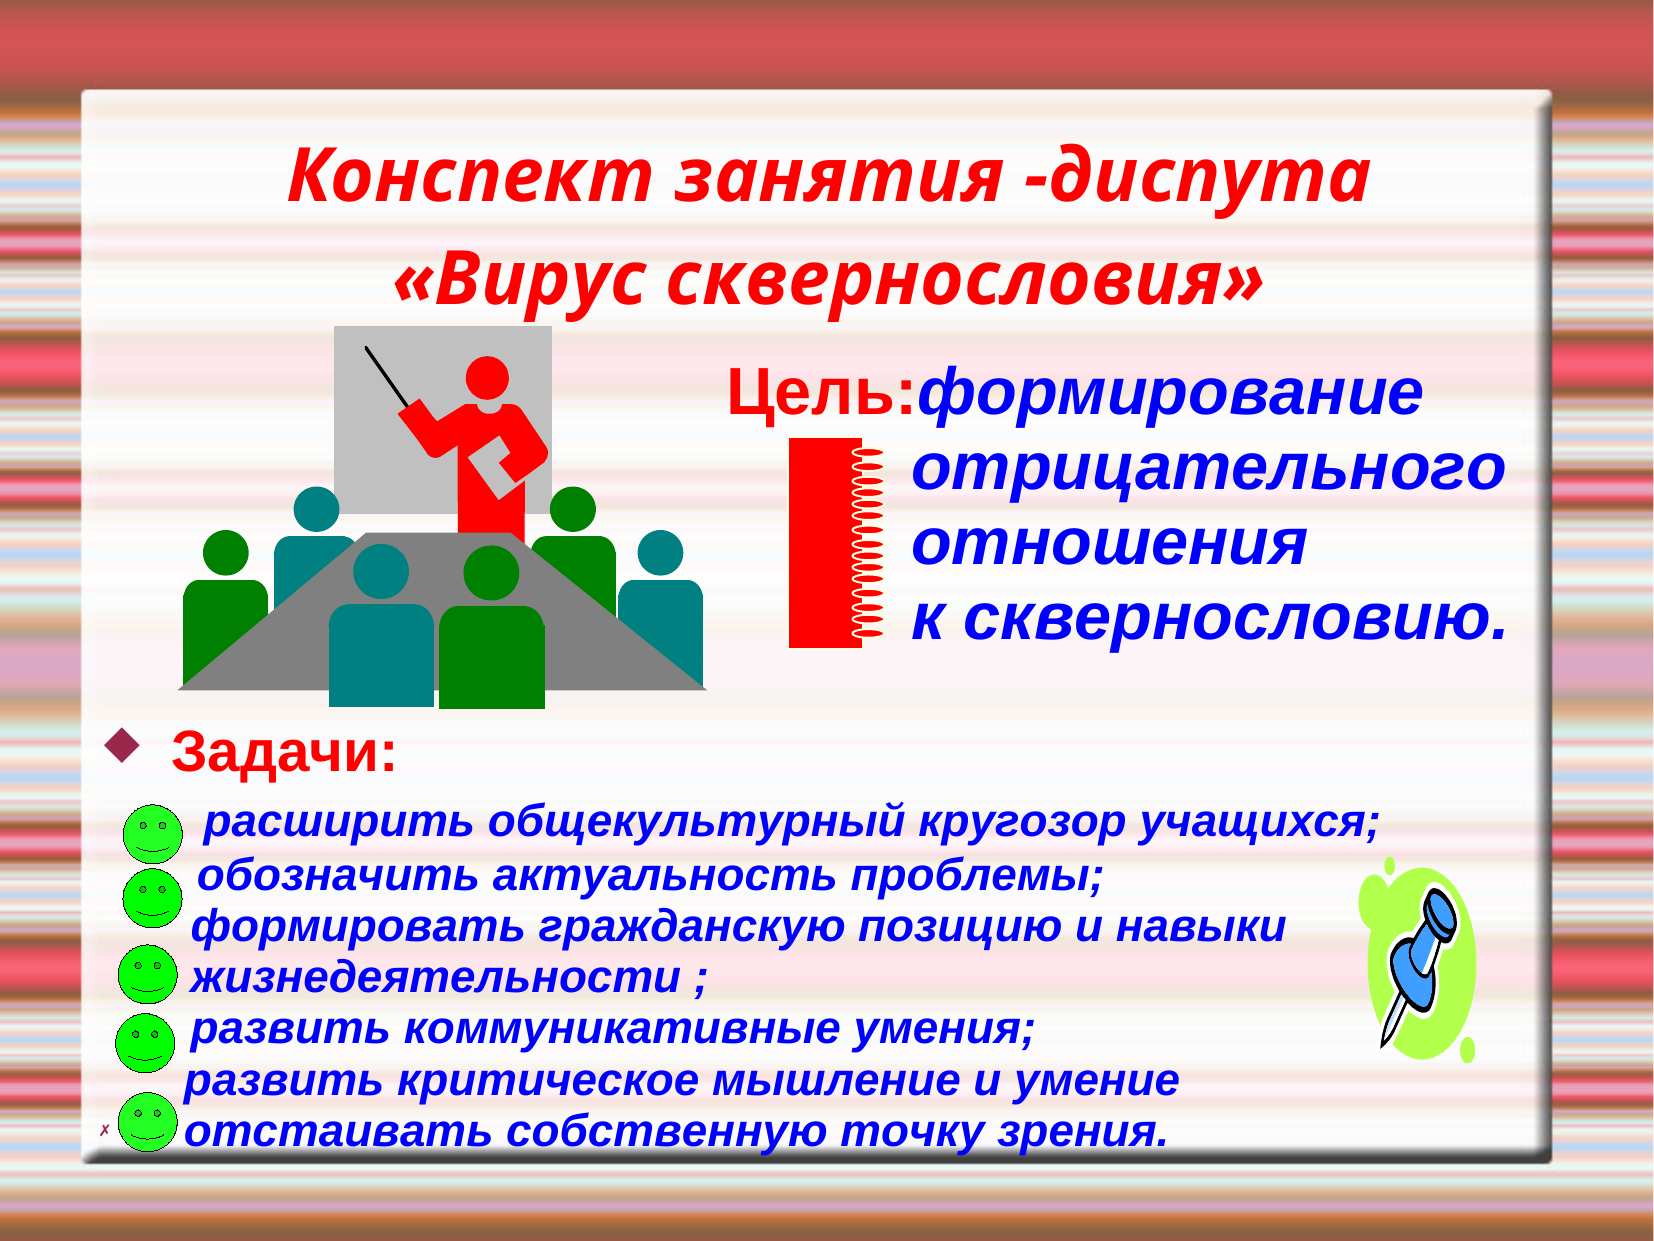

# Конспект занятия -диспута «Вирус сквернословия»
 Цель:формирование
 отрицательного
 отношения
 к сквернословию.
Задачи:
 расширить общекультурный кругозор учащихся;
 обозначить актуальность проблемы;
 формировать гражданскую позицию и навыки
 жизнедеятельности ;
 развить коммуникативные умения;
 развить критическое мышление и умение
 отстаивать собственную точку зрения.